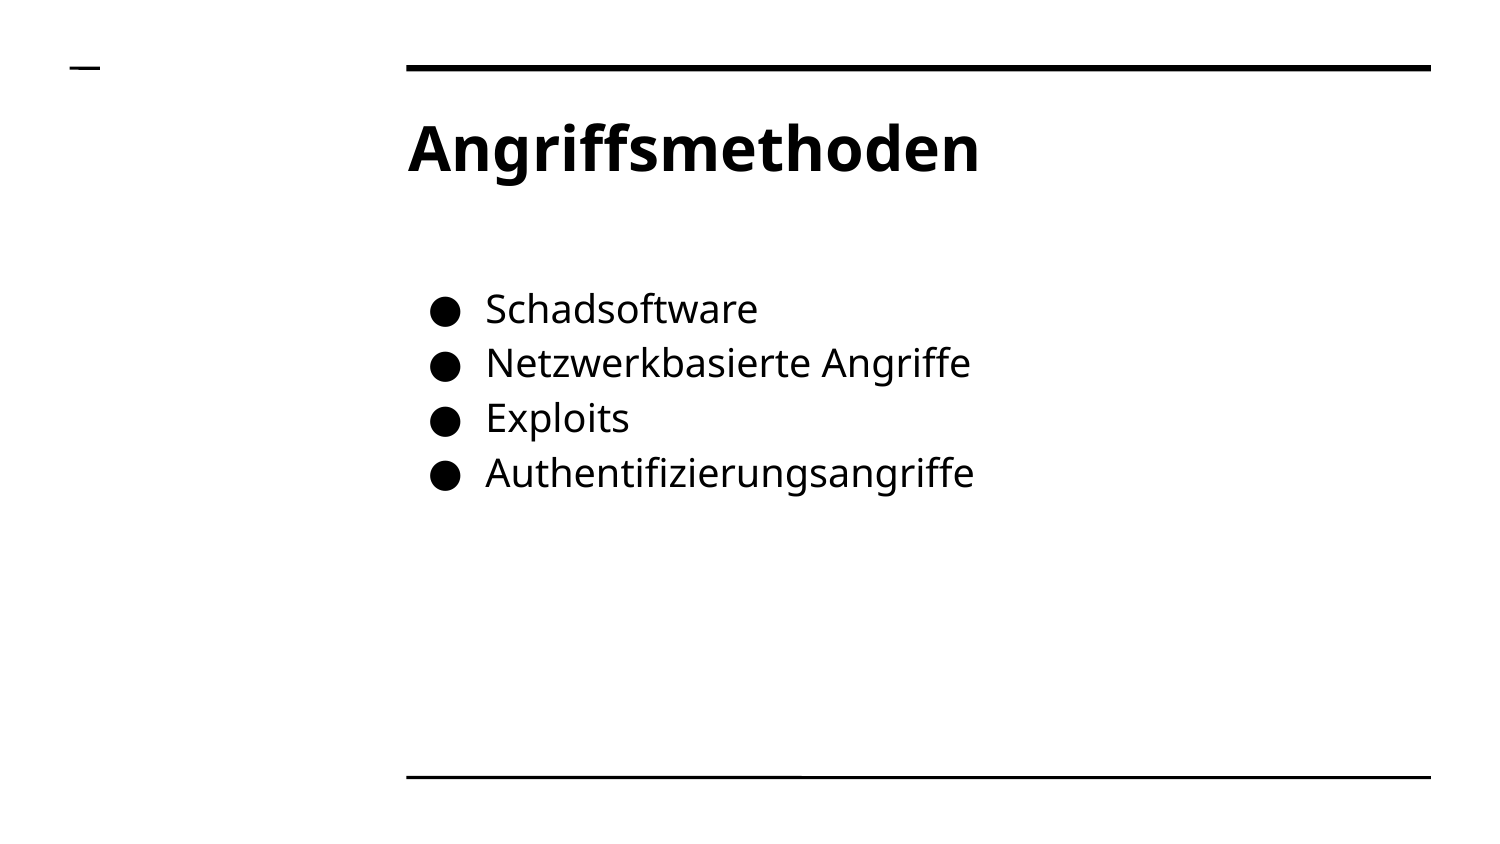

# Angriffsmethoden
Schadsoftware
Netzwerkbasierte Angriffe
Exploits
Authentifizierungsangriffe